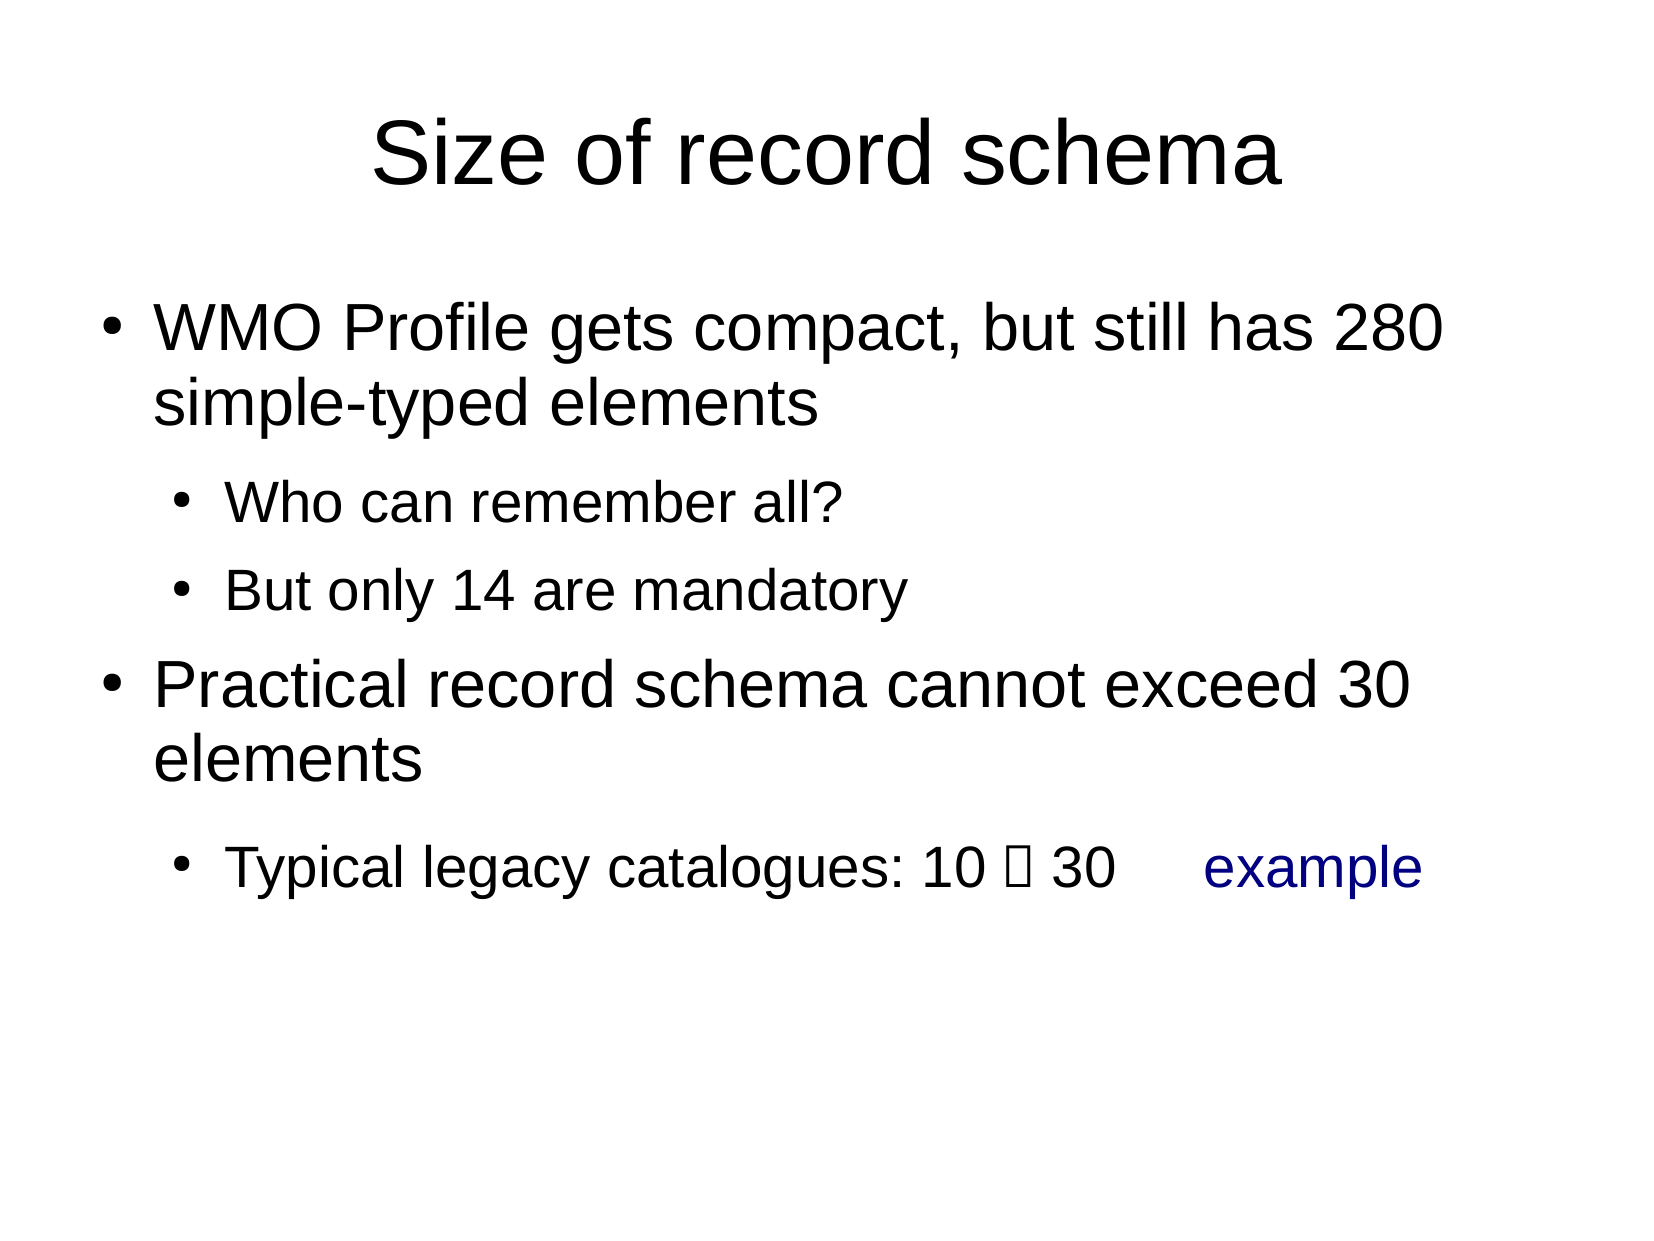

# Size of record schema
WMO Profile gets compact, but still has 280 simple-typed elements
Who can remember all?
But only 14 are mandatory
Practical record schema cannot exceed 30 elements
Typical legacy catalogues: 10～30　example